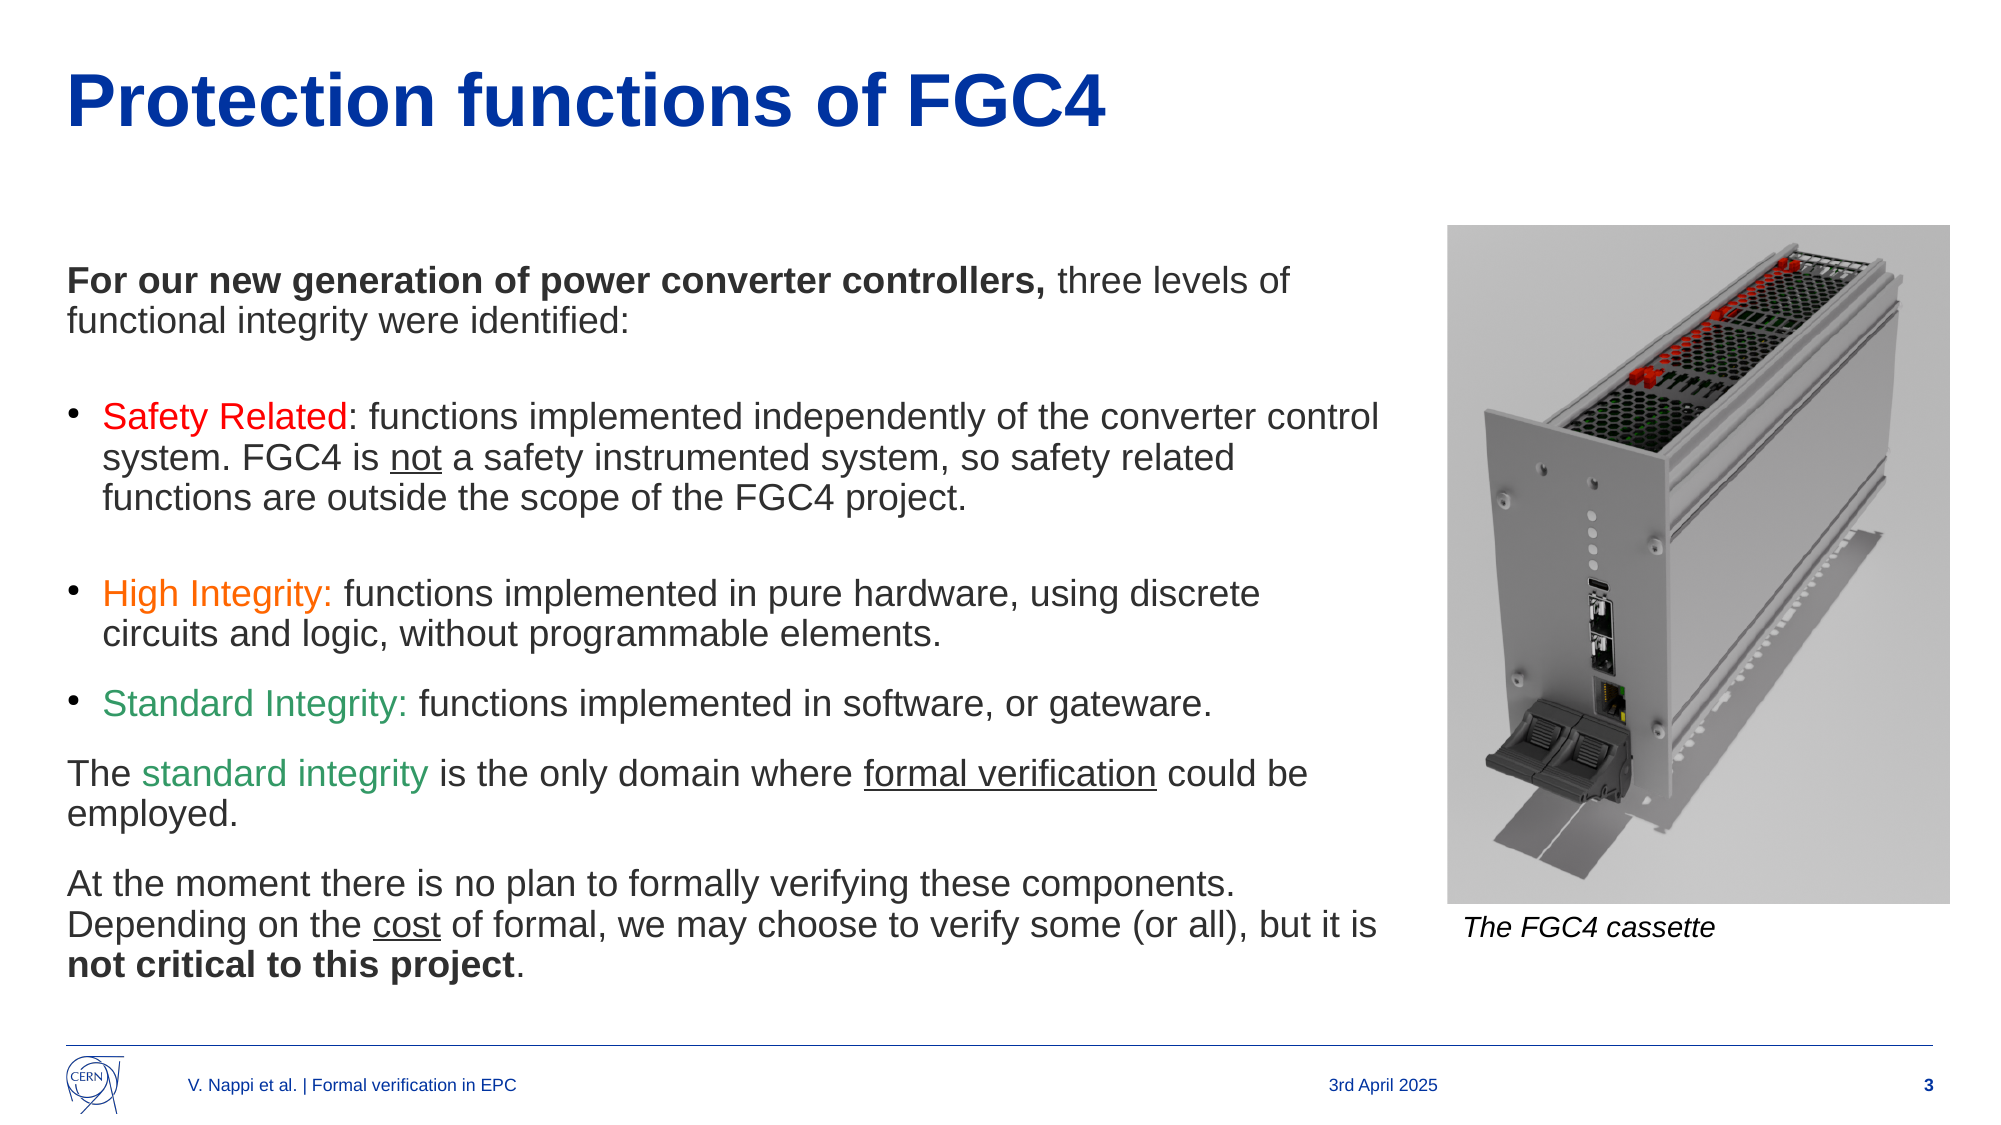

Protection functions of FGC4
The FGC4 cassette
# For our new generation of power converter controllers, three levels of functional integrity were identified:
Safety Related: functions implemented independently of the converter control system. FGC4 is not a safety instrumented system, so safety related functions are outside the scope of the FGC4 project.
High Integrity: functions implemented in pure hardware, using discrete circuits and logic, without programmable elements.
Standard Integrity: functions implemented in software, or gateware.
The standard integrity is the only domain where formal verification could be employed.
At the moment there is no plan to formally verifying these components. Depending on the cost of formal, we may choose to verify some (or all), but it is not critical to this project.
V. Nappi et al. | Formal verification in EPC
3rd April 2025
3